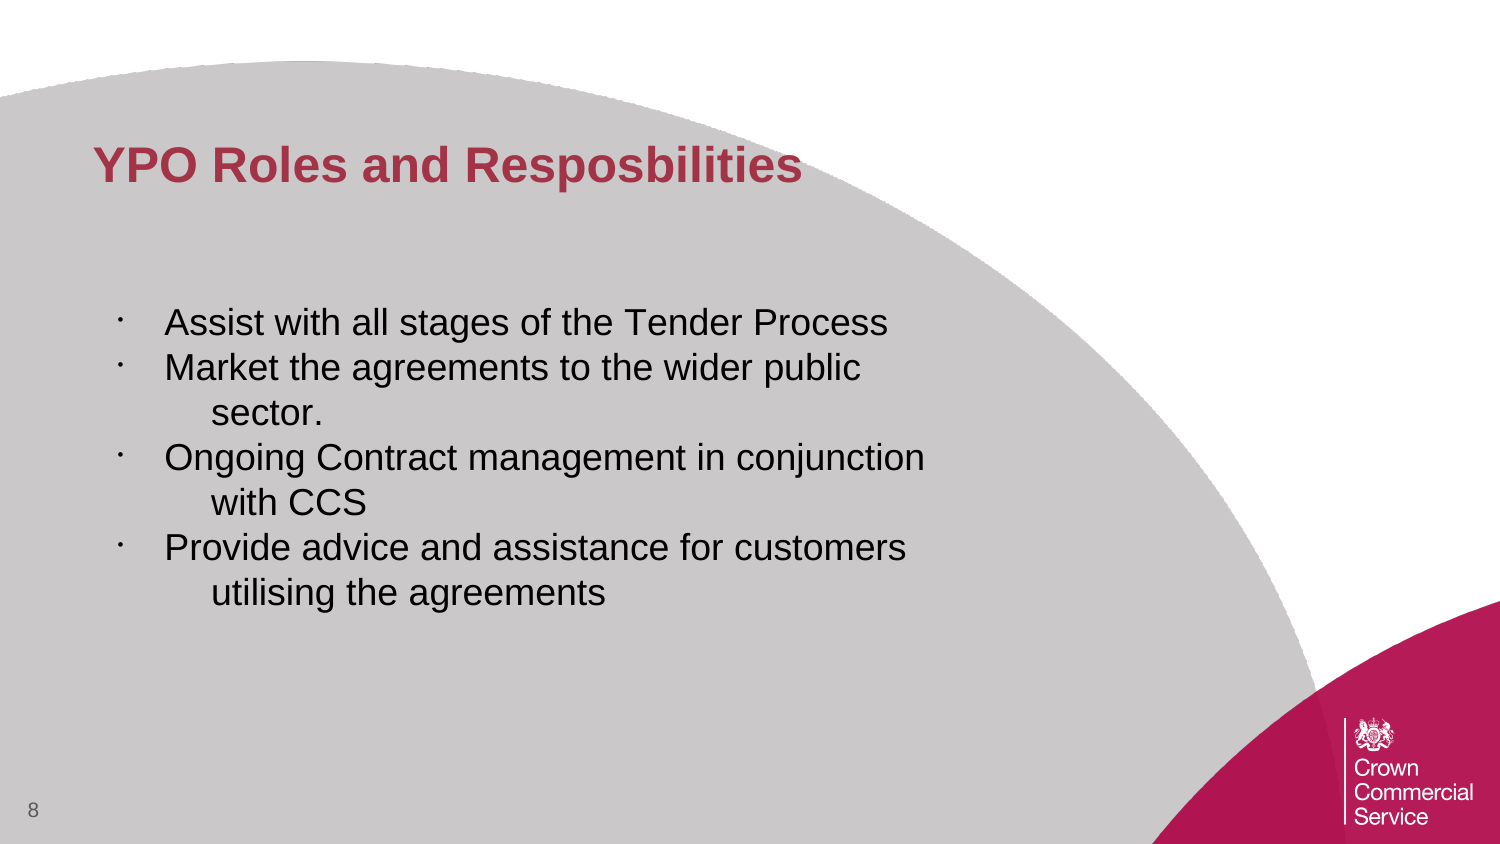

# YPO Roles and Resposbilities
Assist with all stages of the Tender Process
Market the agreements to the wider public sector.
Ongoing Contract management in conjunction with CCS
Provide advice and assistance for customers utilising the agreements